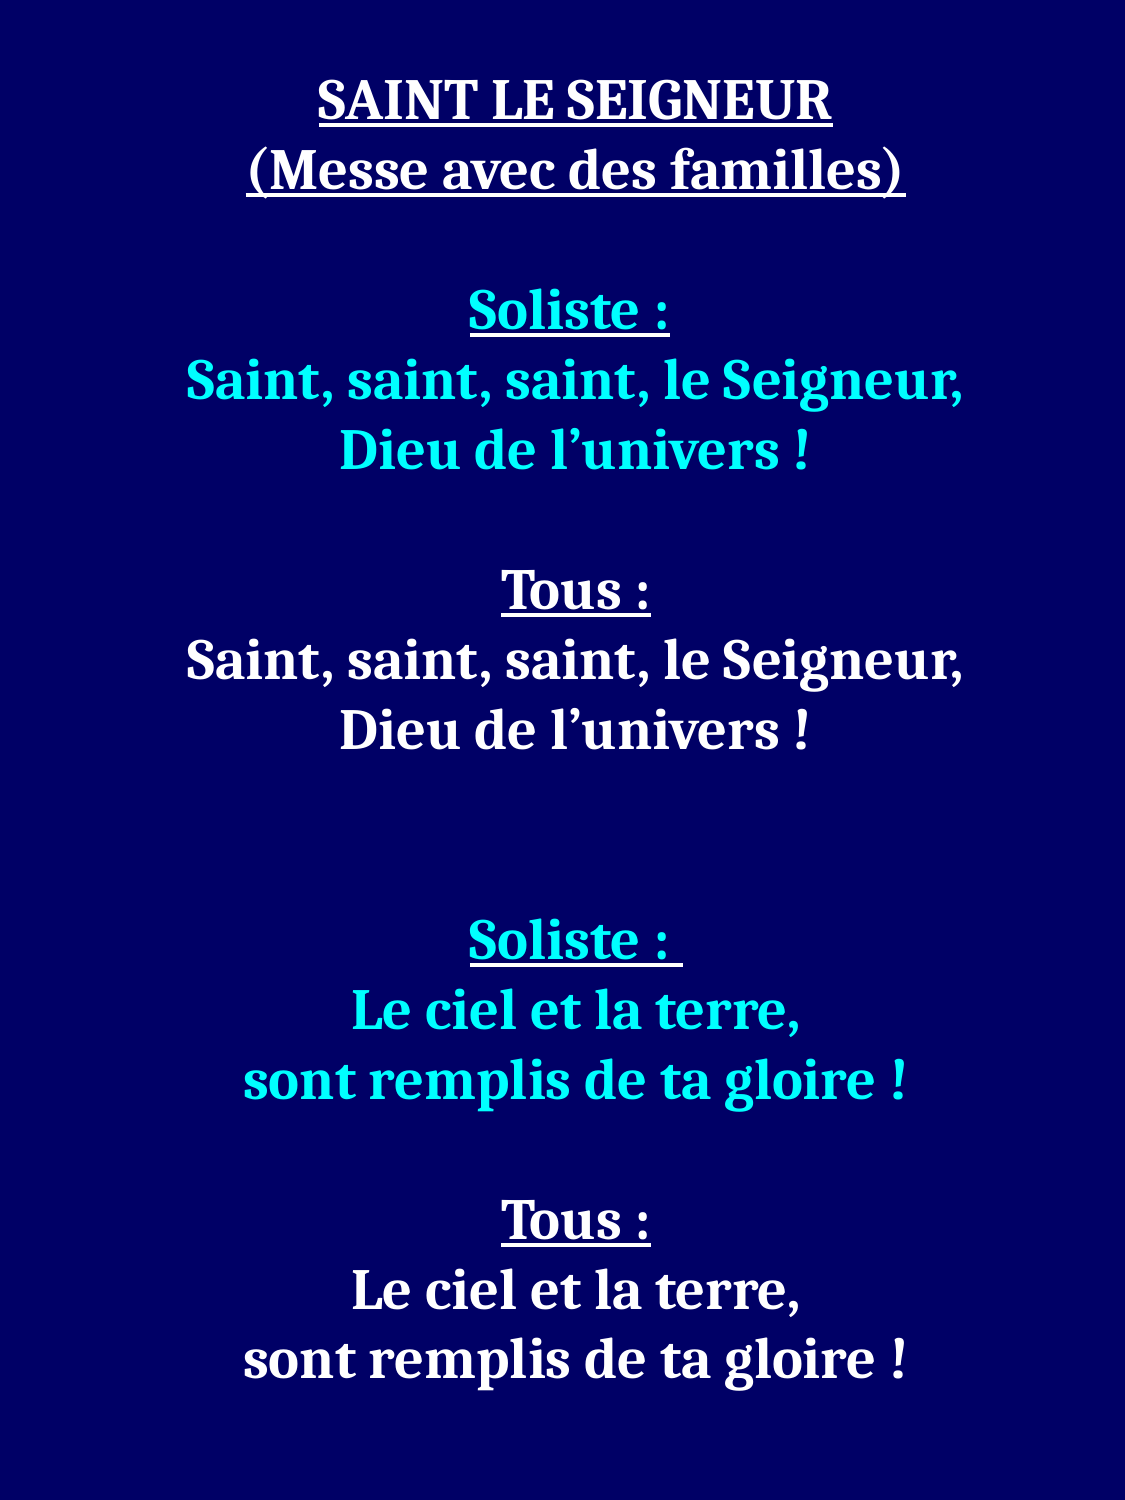

SAINT LE SEIGNEUR
(Messe avec des familles)
Soliste :
Saint, saint, saint, le Seigneur,
Dieu de l’univers !
Tous :
Saint, saint, saint, le Seigneur,
Dieu de l’univers !
Soliste :
Le ciel et la terre,
sont remplis de ta gloire !
Tous :
Le ciel et la terre,
sont remplis de ta gloire !